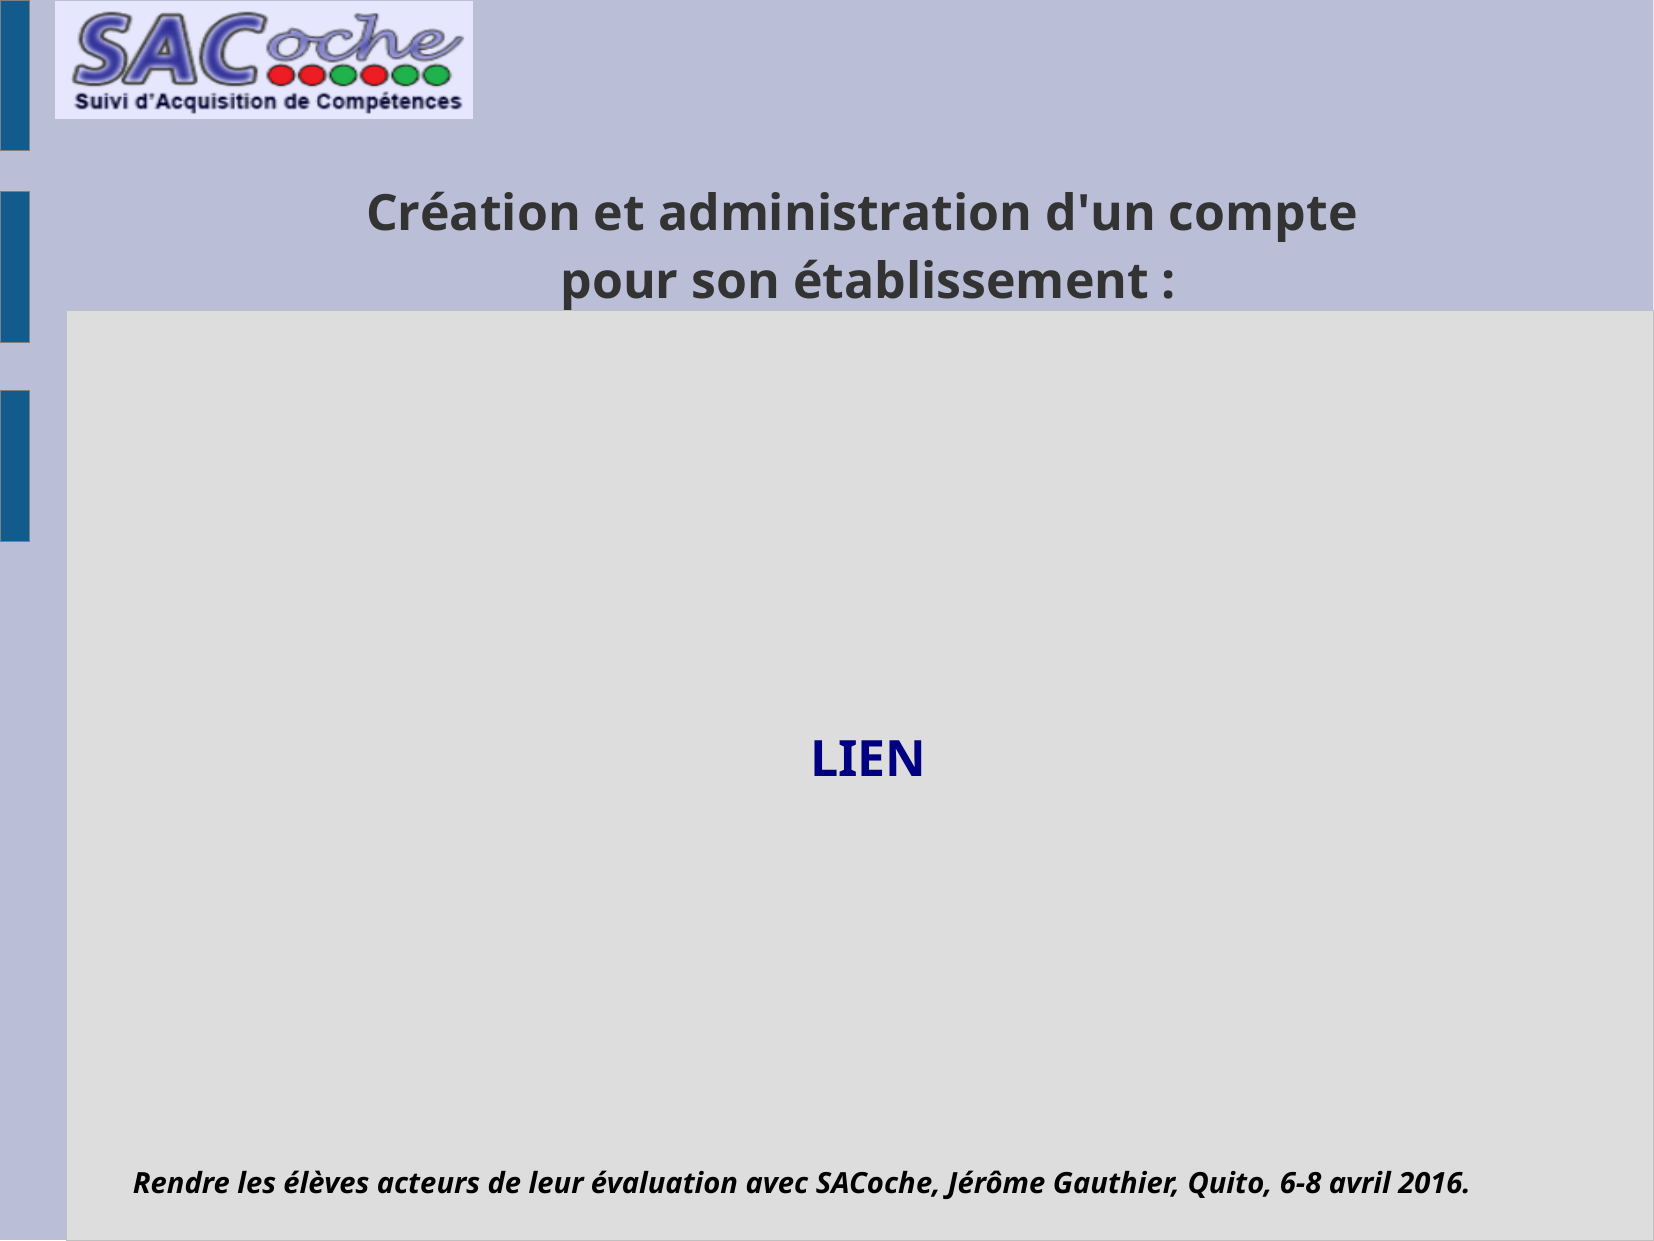

# Création et administration d'un compte pour son établissement : LIEN
Rendre les élèves acteurs de leur évaluation avec SACoche, Jérôme Gauthier, Quito, 6-8 avril 2016.